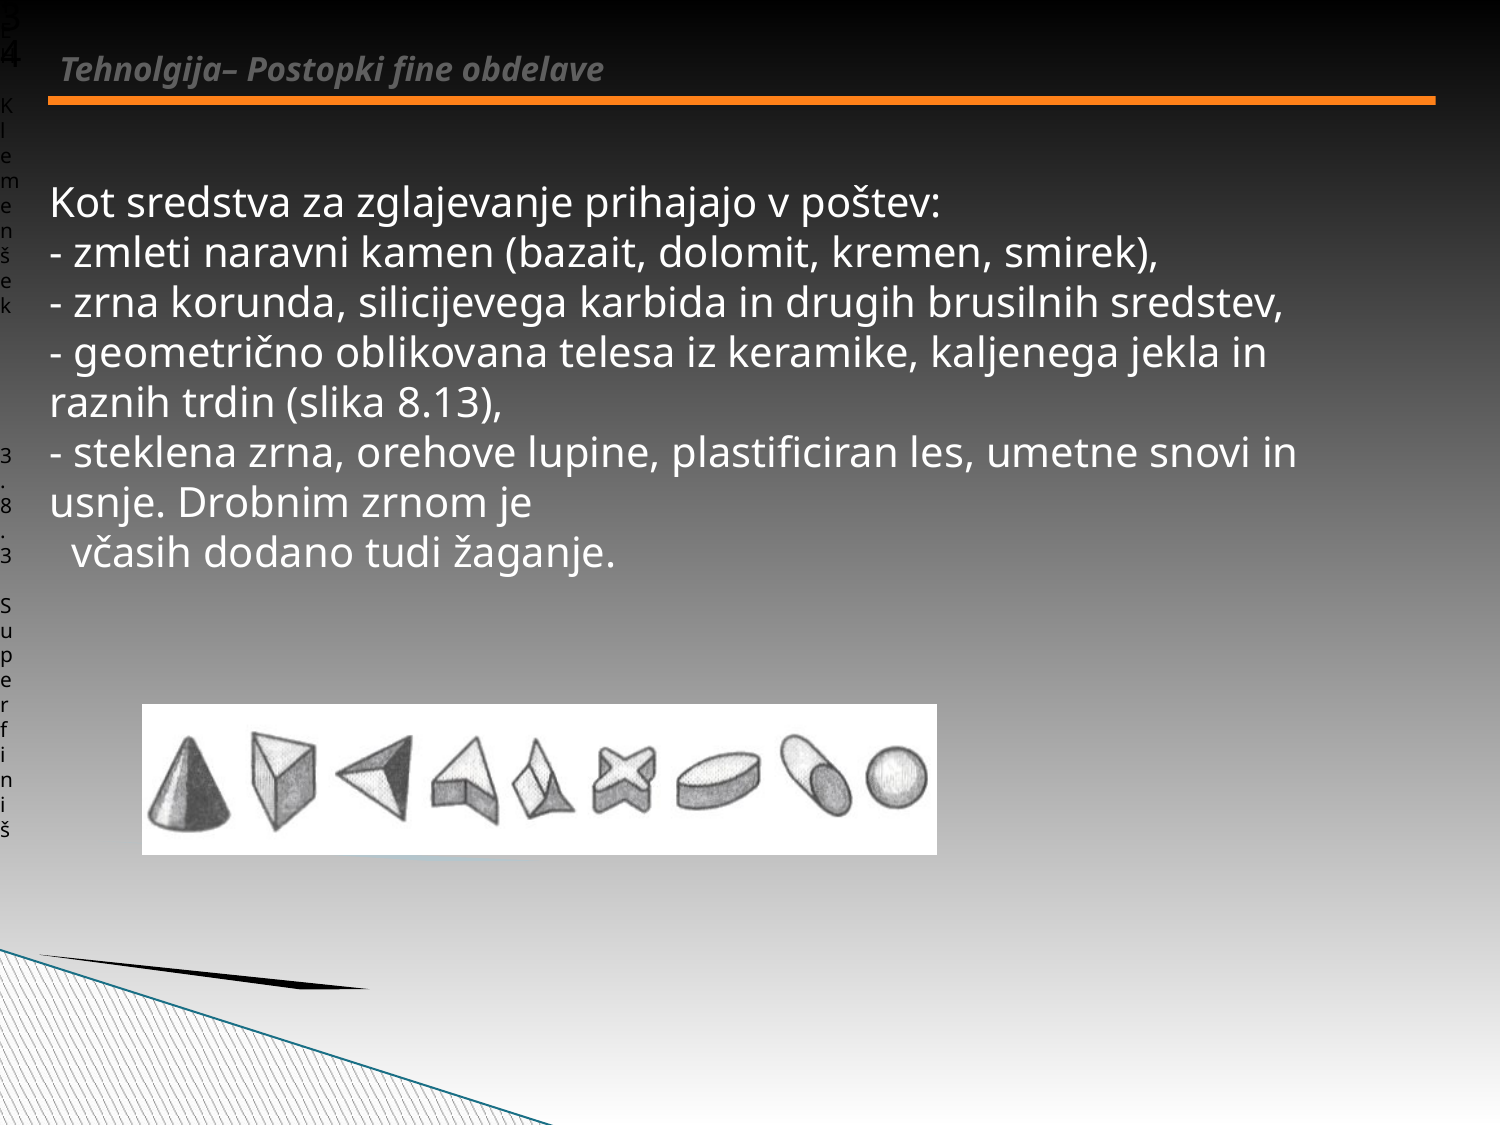

TEH Klemenšek 3.8.3 Superfiniš
Kot sredstva za zglajevanje prihajajo v poštev:
- zmleti naravni kamen (bazait, dolomit, kremen, smirek),
- zrna korunda, silicijevega karbida in drugih brusilnih sredstev,
- geometrično oblikovana telesa iz keramike, kaljenega jekla in raznih trdin (slika 8.13),
- steklena zrna, orehove lupine, plastificiran les, umetne snovi in usnje. Drobnim zrnom je
 včasih dodano tudi žaganje.